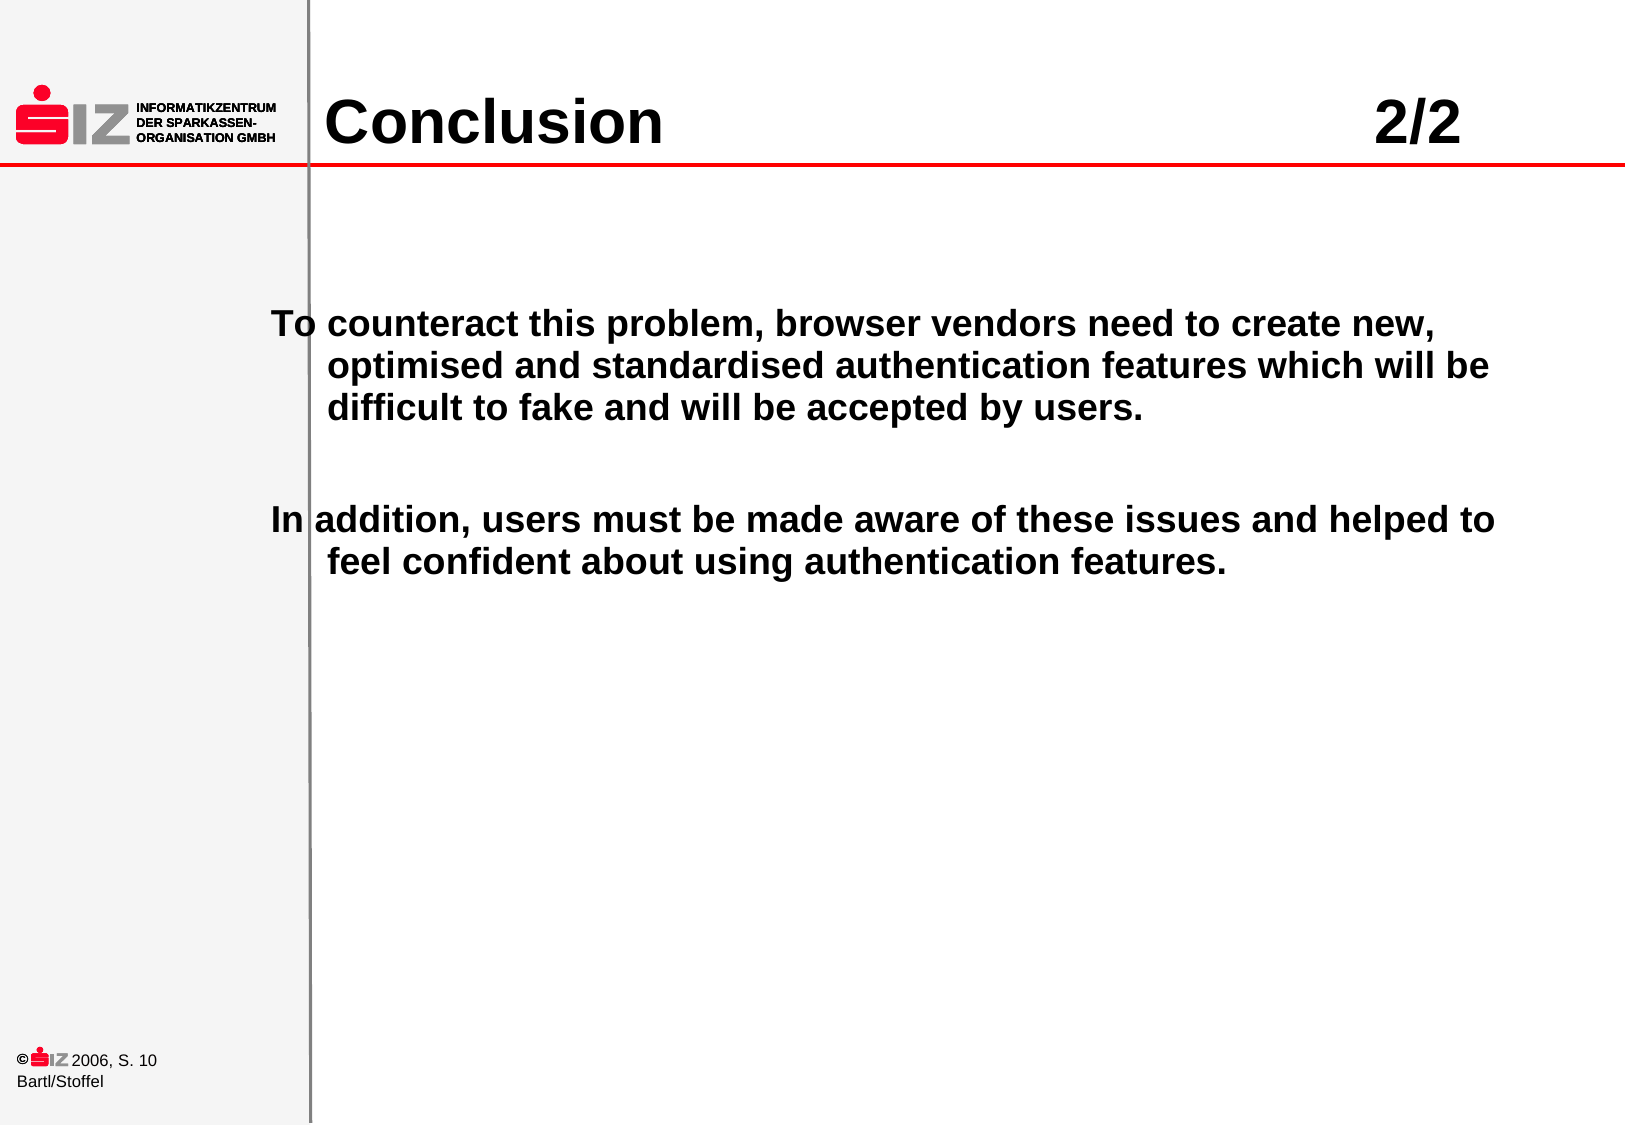

# Conclusion					2/2
To counteract this problem, browser vendors need to create new, optimised and standardised authentication features which will be difficult to fake and will be accepted by users.
In addition, users must be made aware of these issues and helped to feel confident about using authentication features.